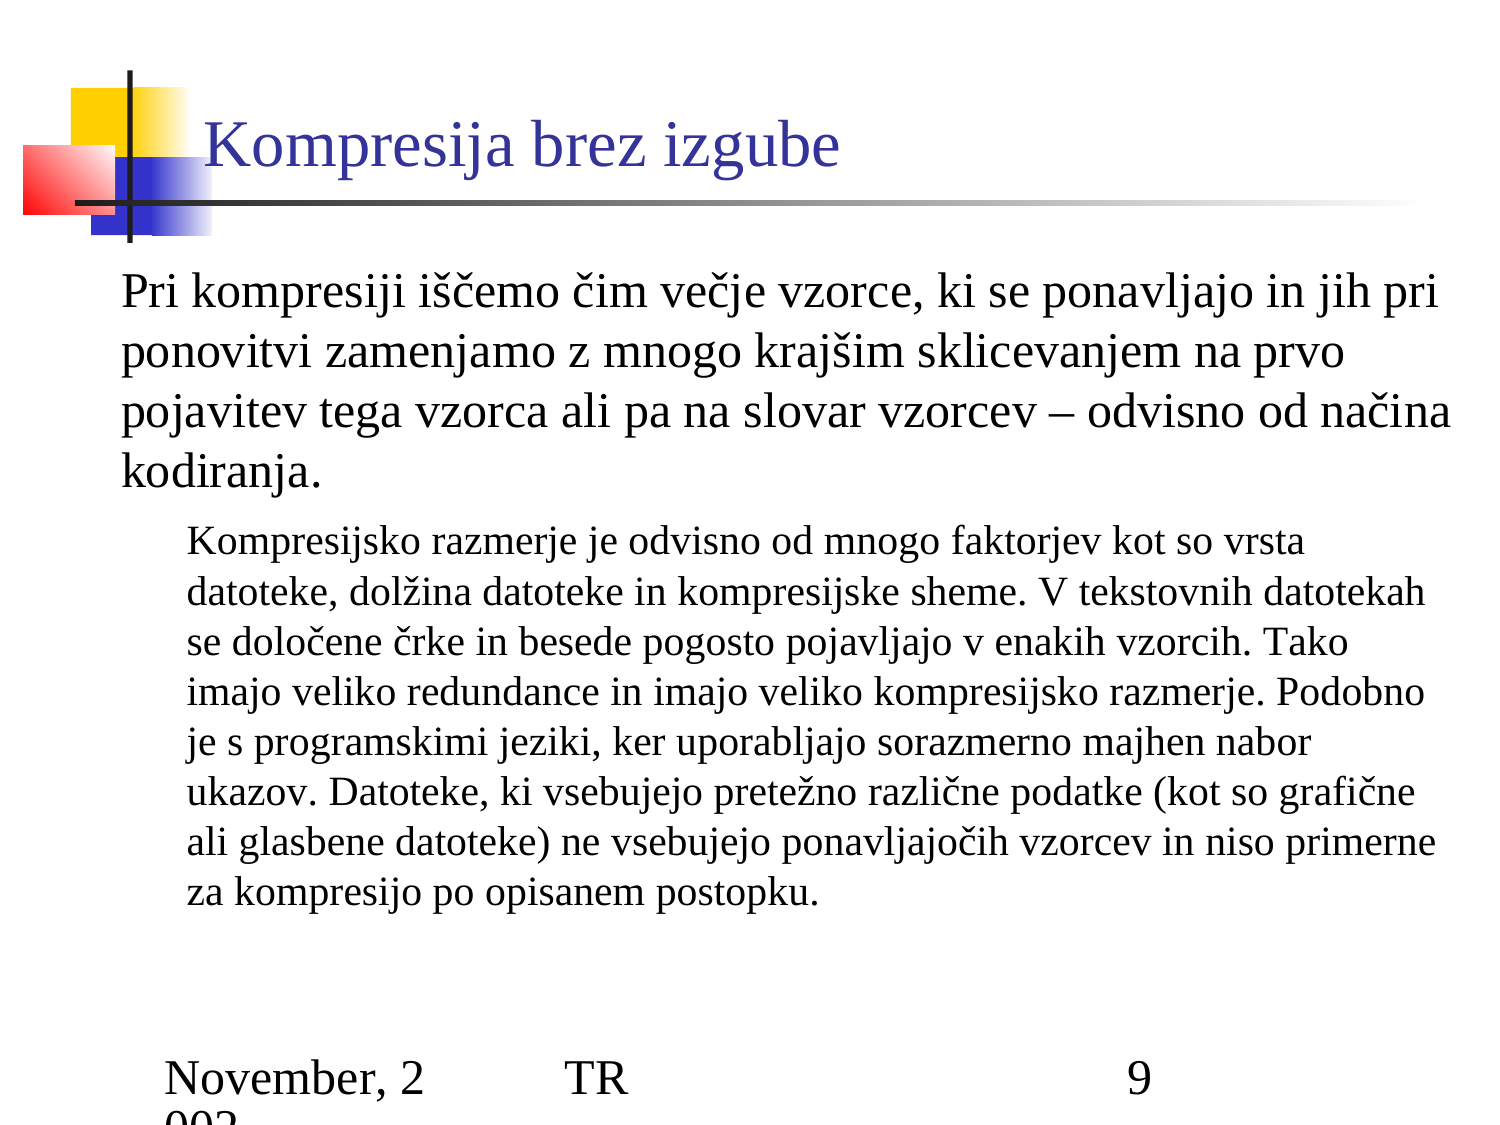

# Kompresija brez izgube
	Pri kompresiji iščemo čim večje vzorce, ki se ponavljajo in jih pri ponovitvi zamenjamo z mnogo krajšim sklicevanjem na prvo pojavitev tega vzorca ali pa na slovar vzorcev – odvisno od načina kodiranja.
	Kompresijsko razmerje je odvisno od mnogo faktorjev kot so vrsta datoteke, dolžina datoteke in kompresijske sheme. V tekstovnih datotekah se določene črke in besede pogosto pojavljajo v enakih vzorcih. Tako imajo veliko redundance in imajo veliko kompresijsko razmerje. Podobno je s programskimi jeziki, ker uporabljajo sorazmerno majhen nabor ukazov. Datoteke, ki vsebujejo pretežno različne podatke (kot so grafične ali glasbene datoteke) ne vsebujejo ponavljajočih vzorcev in niso primerne za kompresijo po opisanem postopku.
November, 2002
TR
9